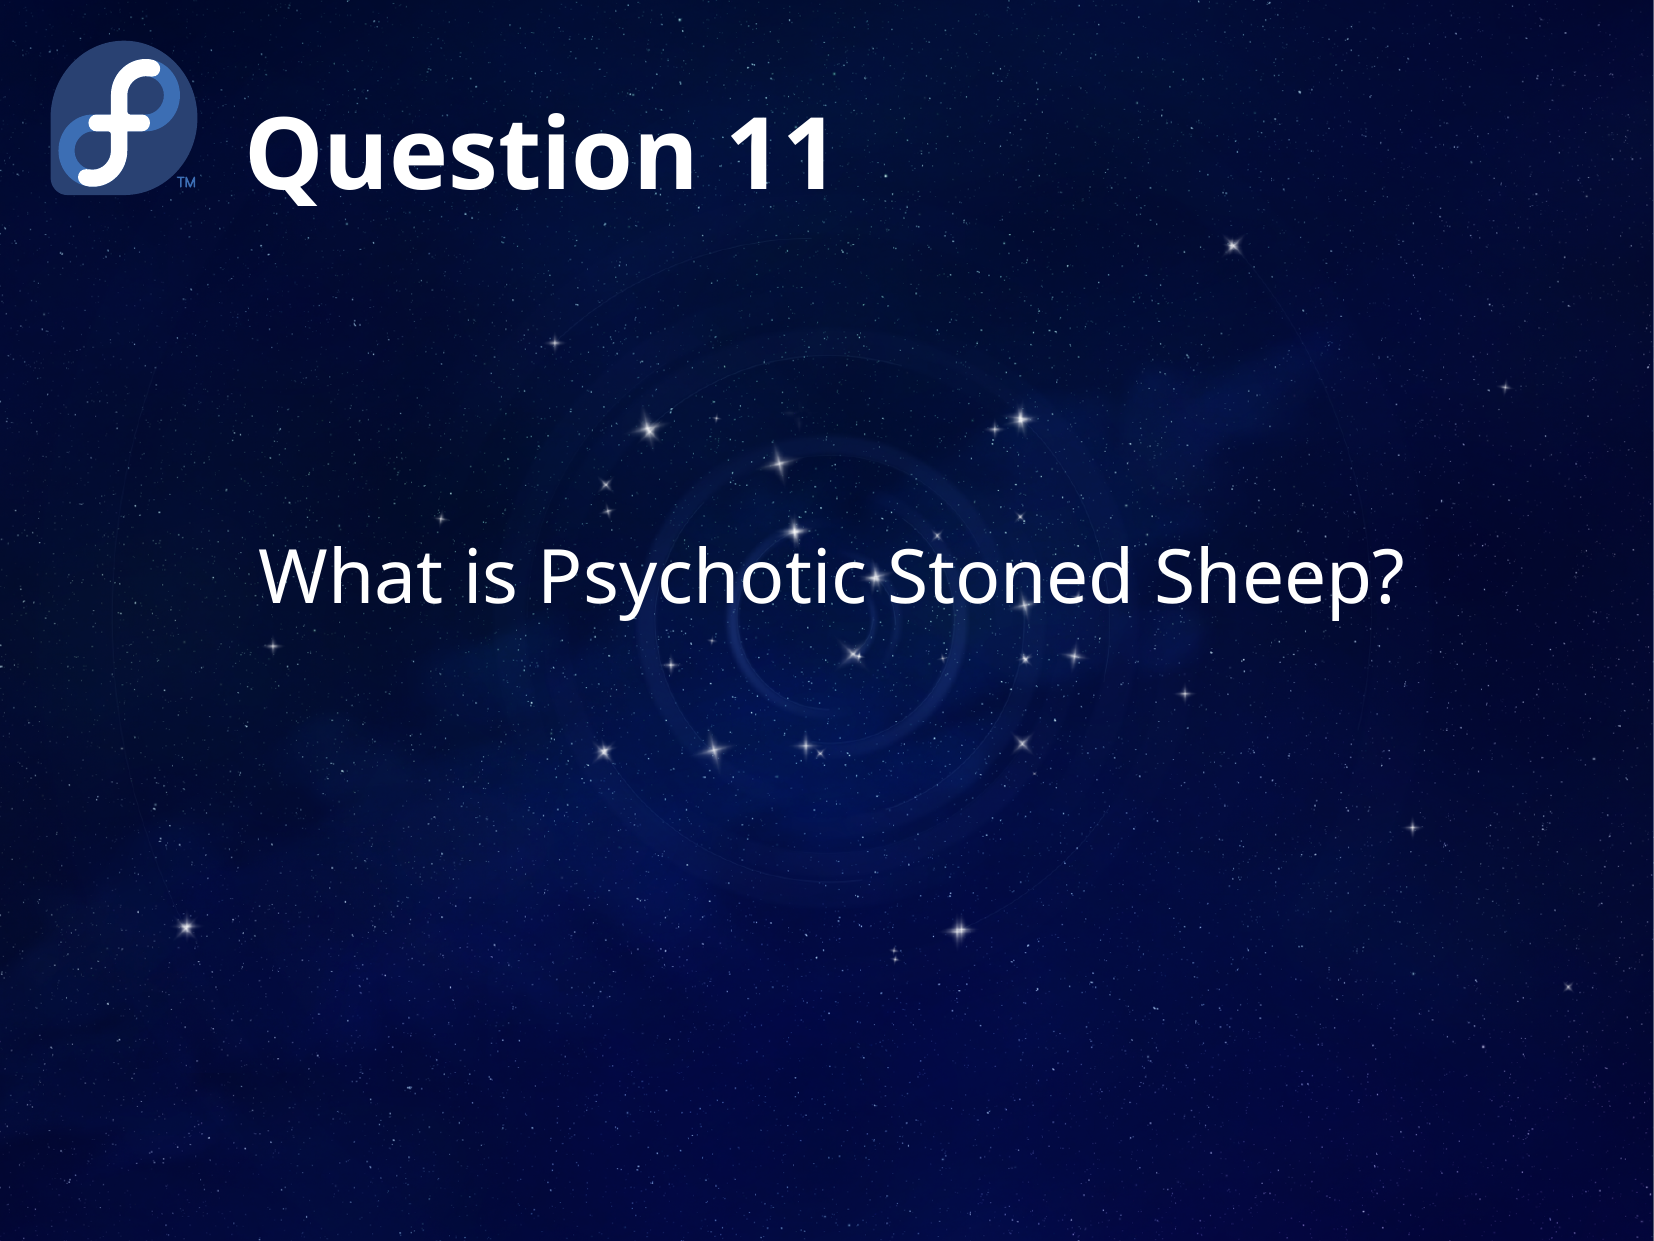

Question 11
What is Psychotic Stoned Sheep?